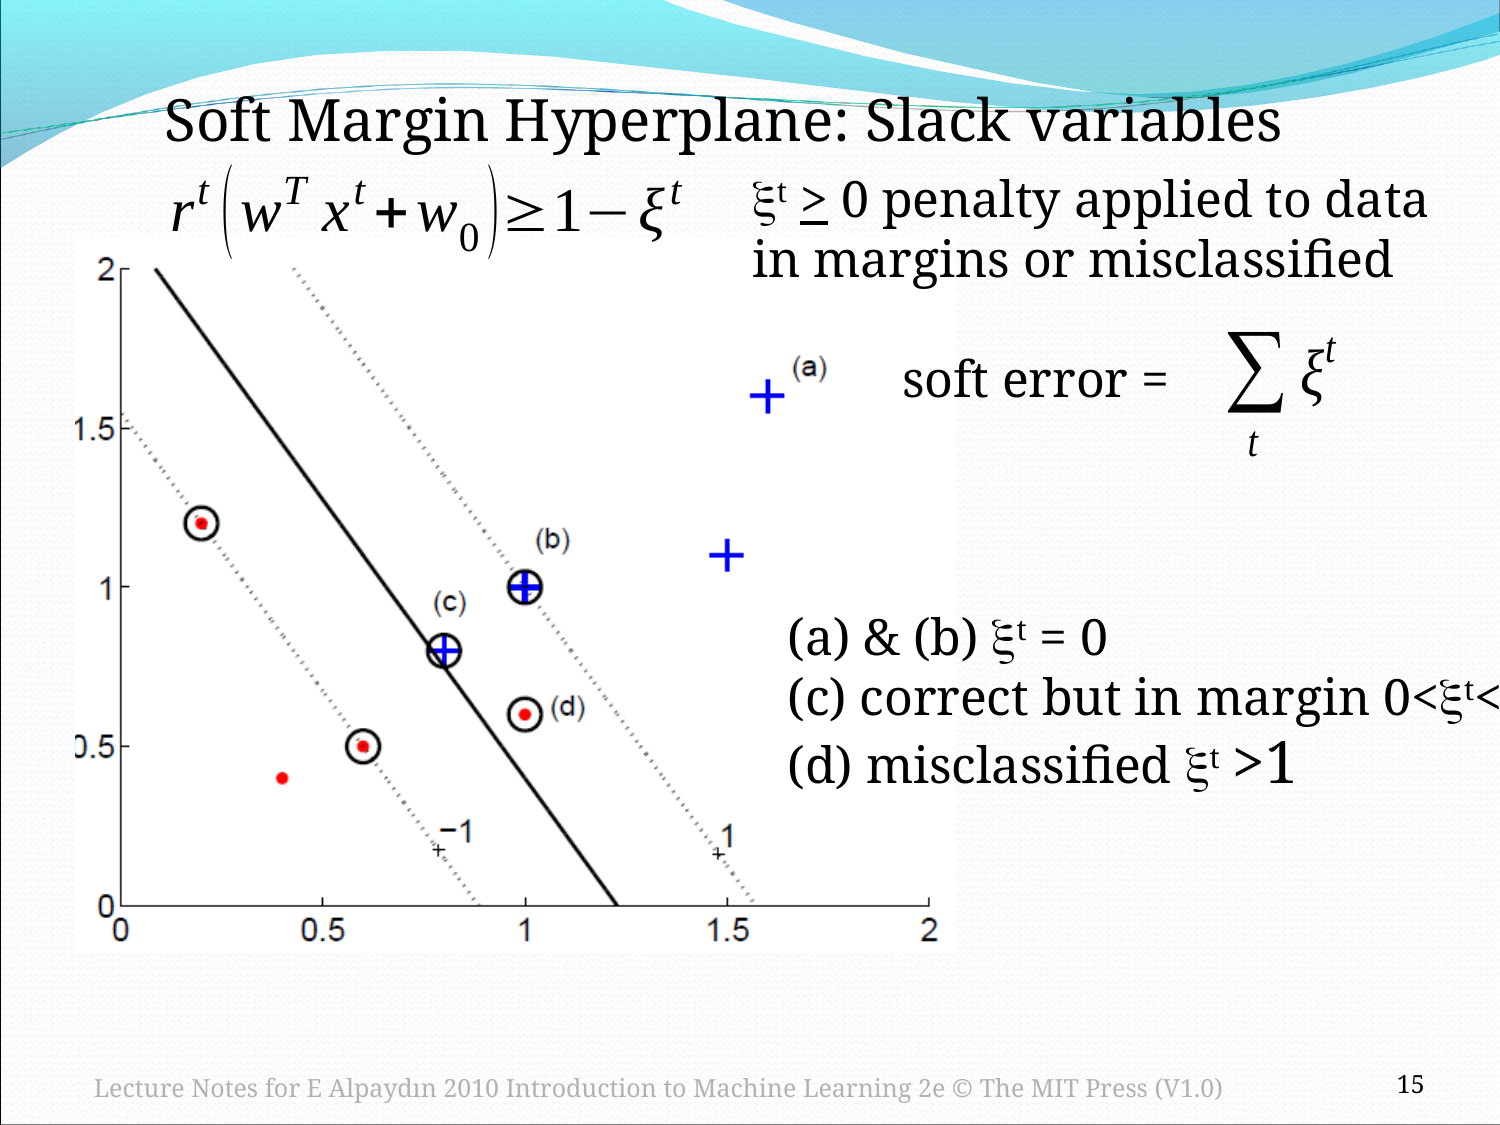

Soft Margin Hyperplane: Slack variables
t > 0 penalty applied to data in margins or misclassified
	soft error =
(a) & (b) t = 0
(c) correct but in margin 0<t<1
(d) misclassified t >1
Lecture Notes for E Alpaydın 2010 Introduction to Machine Learning 2e © The MIT Press (V1.0)